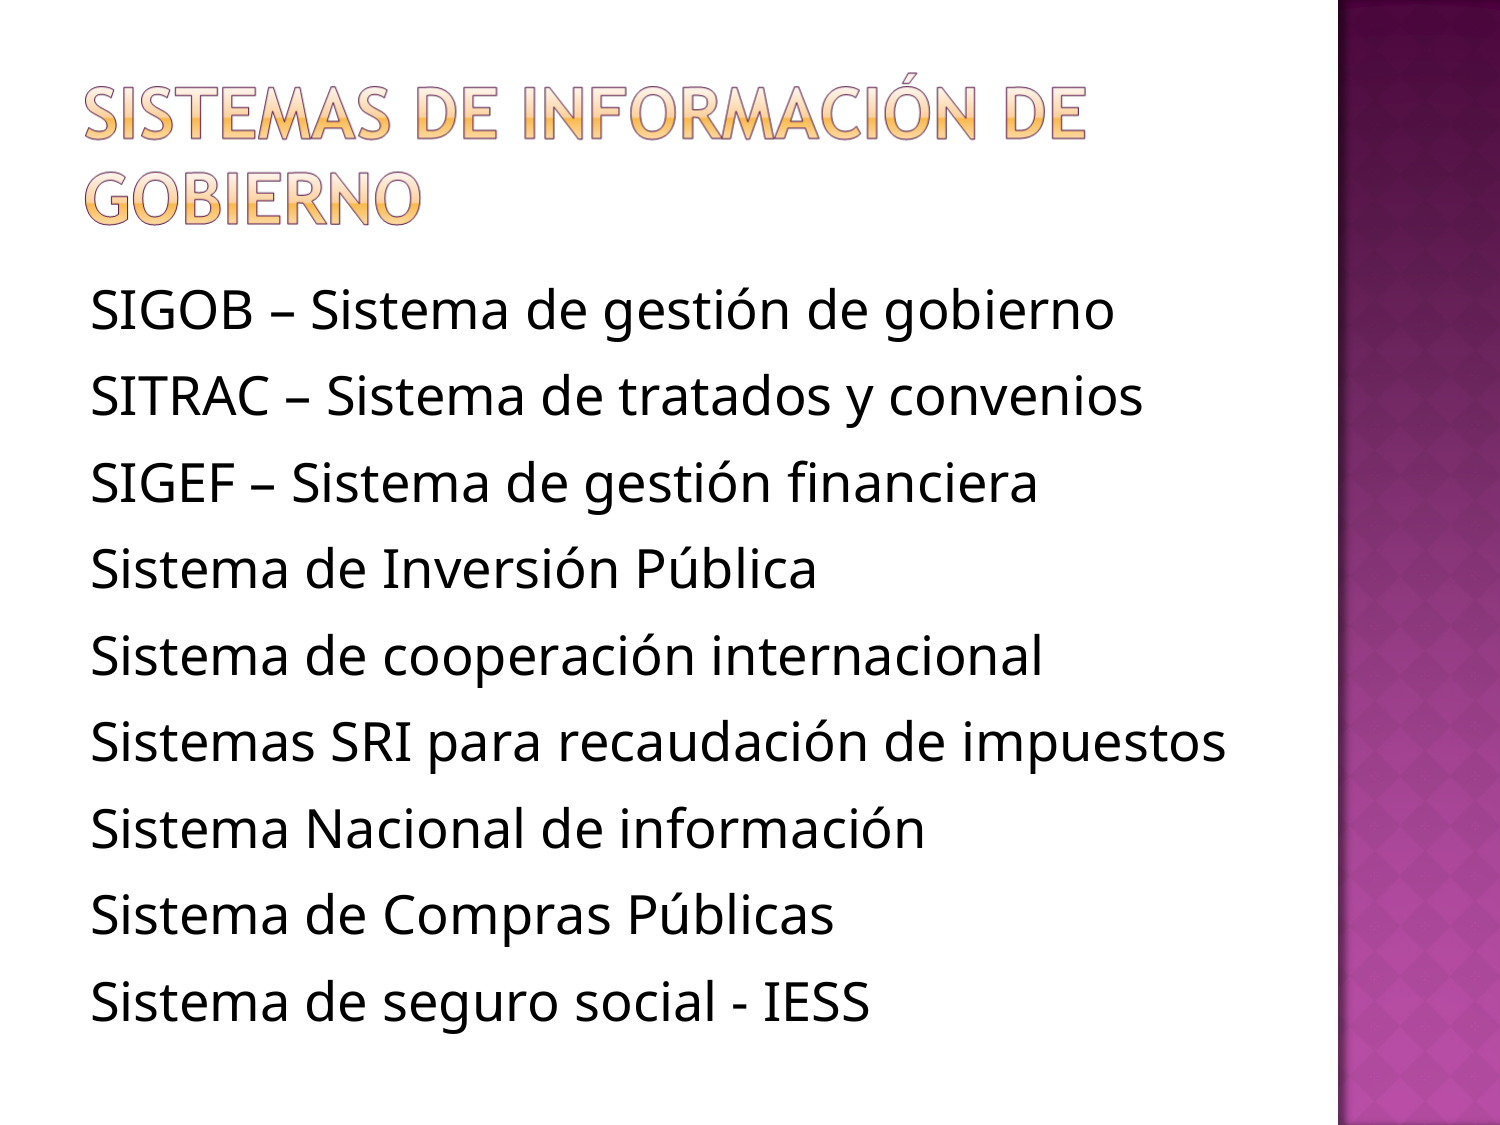

# SIGOB – Sistema de gestión de gobierno
SITRAC – Sistema de tratados y convenios
SIGEF – Sistema de gestión financiera
Sistema de Inversión Pública
Sistema de cooperación internacional
Sistemas SRI para recaudación de impuestos
Sistema Nacional de información
Sistema de Compras Públicas
Sistema de seguro social - IESS